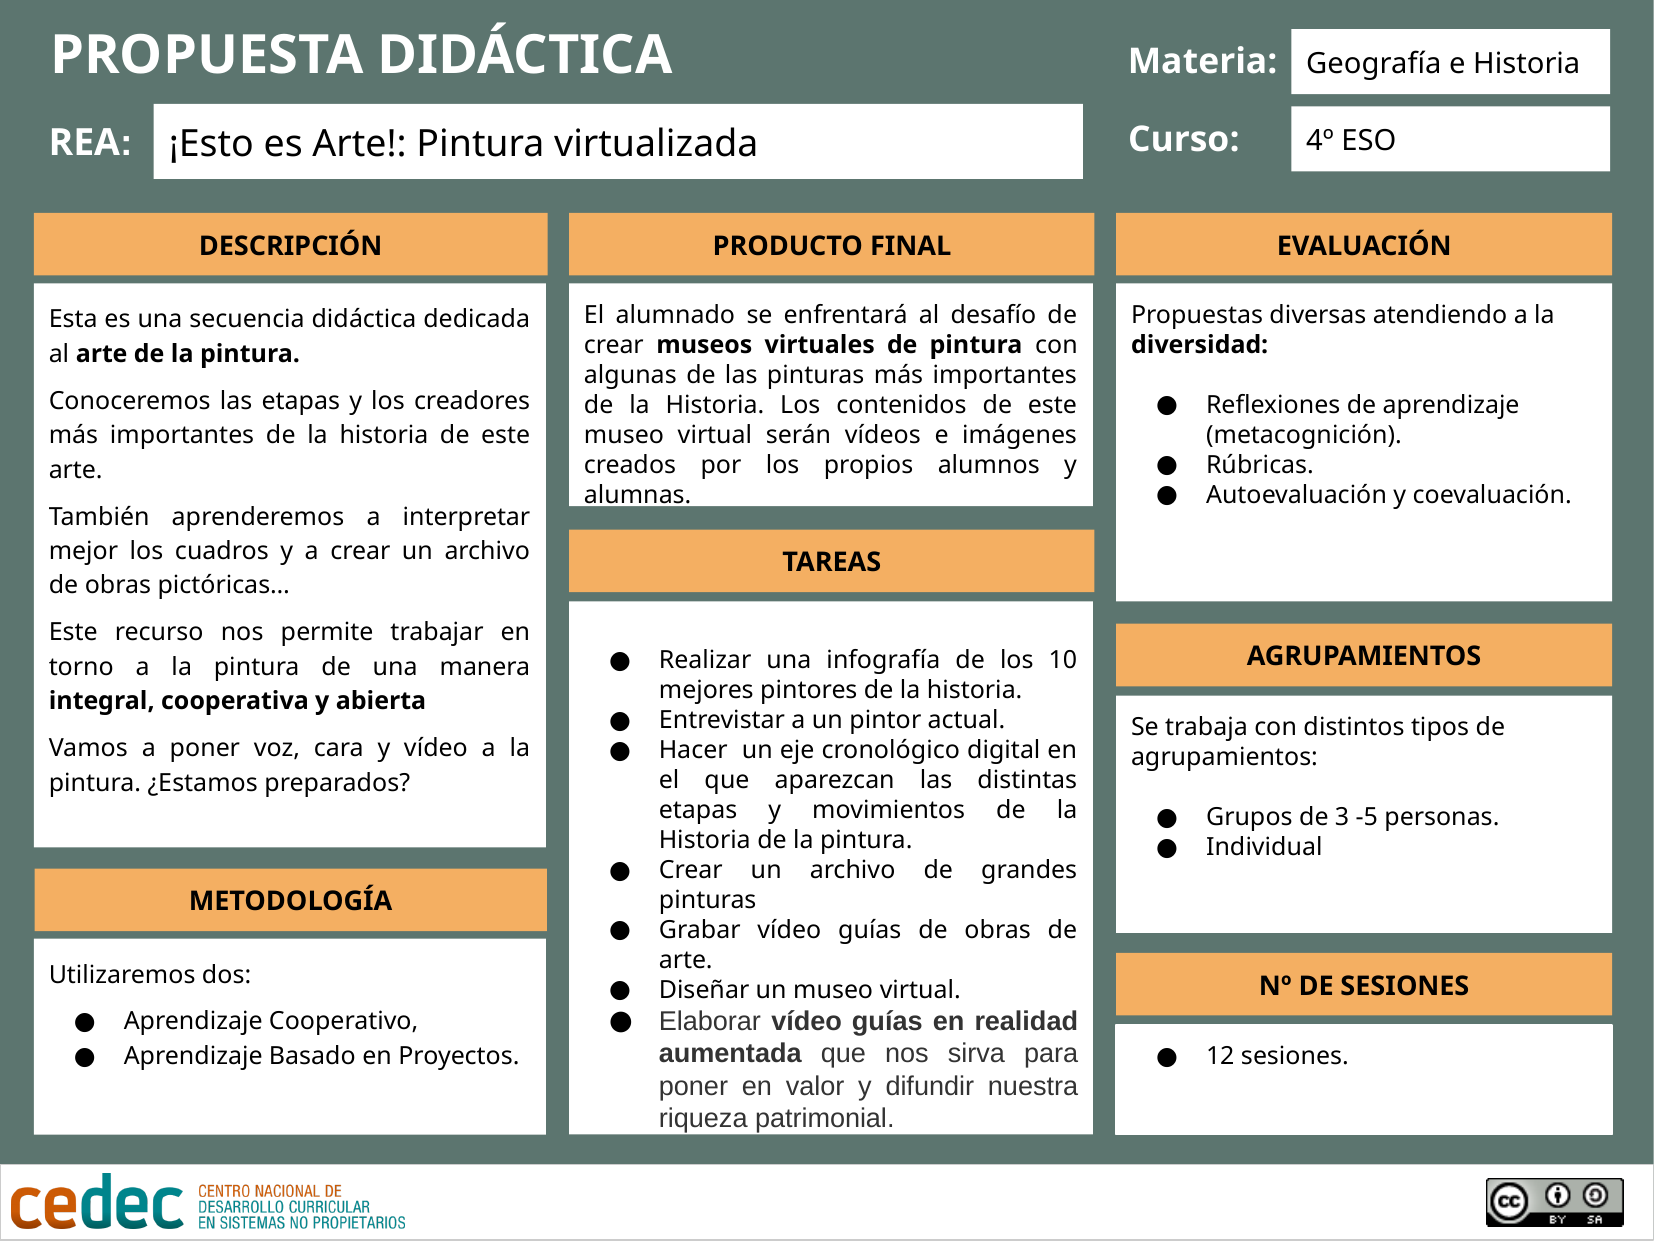

PROPUESTA DIDÁCTICA
Geografía e Historia
Materia:
¡Esto es Arte!: Pintura virtualizada
4º ESO
Curso:
REA:
DESCRIPCIÓN
PRODUCTO FINAL
EVALUACIÓN
Esta es una secuencia didáctica dedicada al arte de la pintura.
Conoceremos las etapas y los creadores más importantes de la historia de este arte.
También aprenderemos a interpretar mejor los cuadros y a crear un archivo de obras pictóricas…
Este recurso nos permite trabajar en torno a la pintura de una manera integral, cooperativa y abierta
Vamos a poner voz, cara y vídeo a la pintura. ¿Estamos preparados?
El alumnado se enfrentará al desafío de crear museos virtuales de pintura con algunas de las pinturas más importantes de la Historia. Los contenidos de este museo virtual serán vídeos e imágenes creados por los propios alumnos y alumnas.
Propuestas diversas atendiendo a la diversidad:
Reflexiones de aprendizaje (metacognición).
Rúbricas.
Autoevaluación y coevaluación.
TAREAS
Realizar una infografía de los 10 mejores pintores de la historia.
Entrevistar a un pintor actual.
Hacer un eje cronológico digital en el que aparezcan las distintas etapas y movimientos de la Historia de la pintura.
Crear un archivo de grandes pinturas
Grabar vídeo guías de obras de arte.
Diseñar un museo virtual.
Elaborar vídeo guías en realidad aumentada que nos sirva para poner en valor y difundir nuestra riqueza patrimonial.
AGRUPAMIENTOS
Se trabaja con distintos tipos de agrupamientos:
Grupos de 3 -5 personas.
Individual
METODOLOGÍA
Utilizaremos dos:
Aprendizaje Cooperativo,
Aprendizaje Basado en Proyectos.
Nº DE SESIONES
12 sesiones.